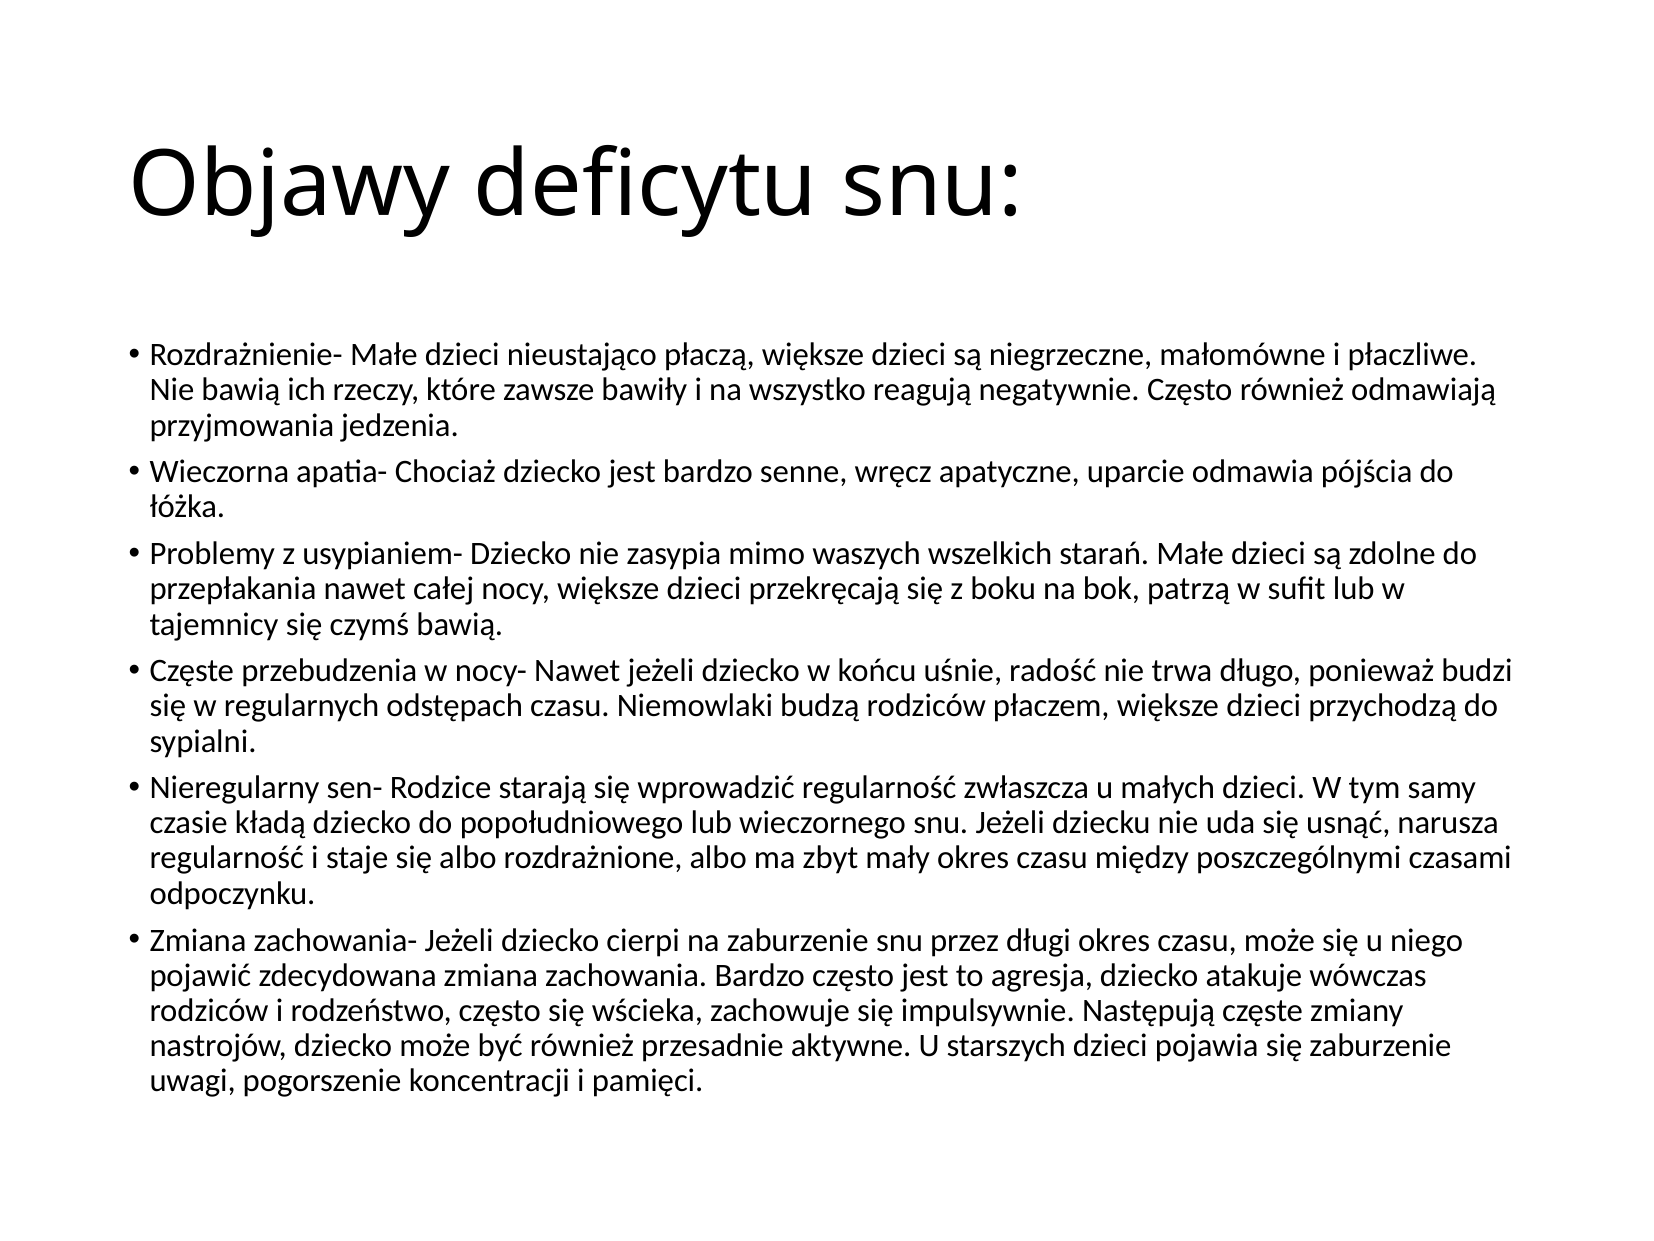

# Objawy deficytu snu:
Rozdrażnienie- Małe dzieci nieustająco płaczą, większe dzieci są niegrzeczne, małomówne i płaczliwe. Nie bawią ich rzeczy, które zawsze bawiły i na wszystko reagują negatywnie. Często również odmawiają przyjmowania jedzenia.
Wieczorna apatia- Chociaż dziecko jest bardzo senne, wręcz apatyczne, uparcie odmawia pójścia do łóżka.
Problemy z usypianiem- Dziecko nie zasypia mimo waszych wszelkich starań. Małe dzieci są zdolne do przepłakania nawet całej nocy, większe dzieci przekręcają się z boku na bok, patrzą w sufit lub w tajemnicy się czymś bawią.
Częste przebudzenia w nocy- Nawet jeżeli dziecko w końcu uśnie, radość nie trwa długo, ponieważ budzi się w regularnych odstępach czasu. Niemowlaki budzą rodziców płaczem, większe dzieci przychodzą do sypialni.
Nieregularny sen- Rodzice starają się wprowadzić regularność zwłaszcza u małych dzieci. W tym samy czasie kładą dziecko do popołudniowego lub wieczornego snu. Jeżeli dziecku nie uda się usnąć, narusza regularność i staje się albo rozdrażnione, albo ma zbyt mały okres czasu między poszczególnymi czasami odpoczynku.
Zmiana zachowania- Jeżeli dziecko cierpi na zaburzenie snu przez długi okres czasu, może się u niego pojawić zdecydowana zmiana zachowania. Bardzo często jest to agresja, dziecko atakuje wówczas rodziców i rodzeństwo, często się wścieka, zachowuje się impulsywnie. Następują częste zmiany nastrojów, dziecko może być również przesadnie aktywne. U starszych dzieci pojawia się zaburzenie uwagi, pogorszenie koncentracji i pamięci.